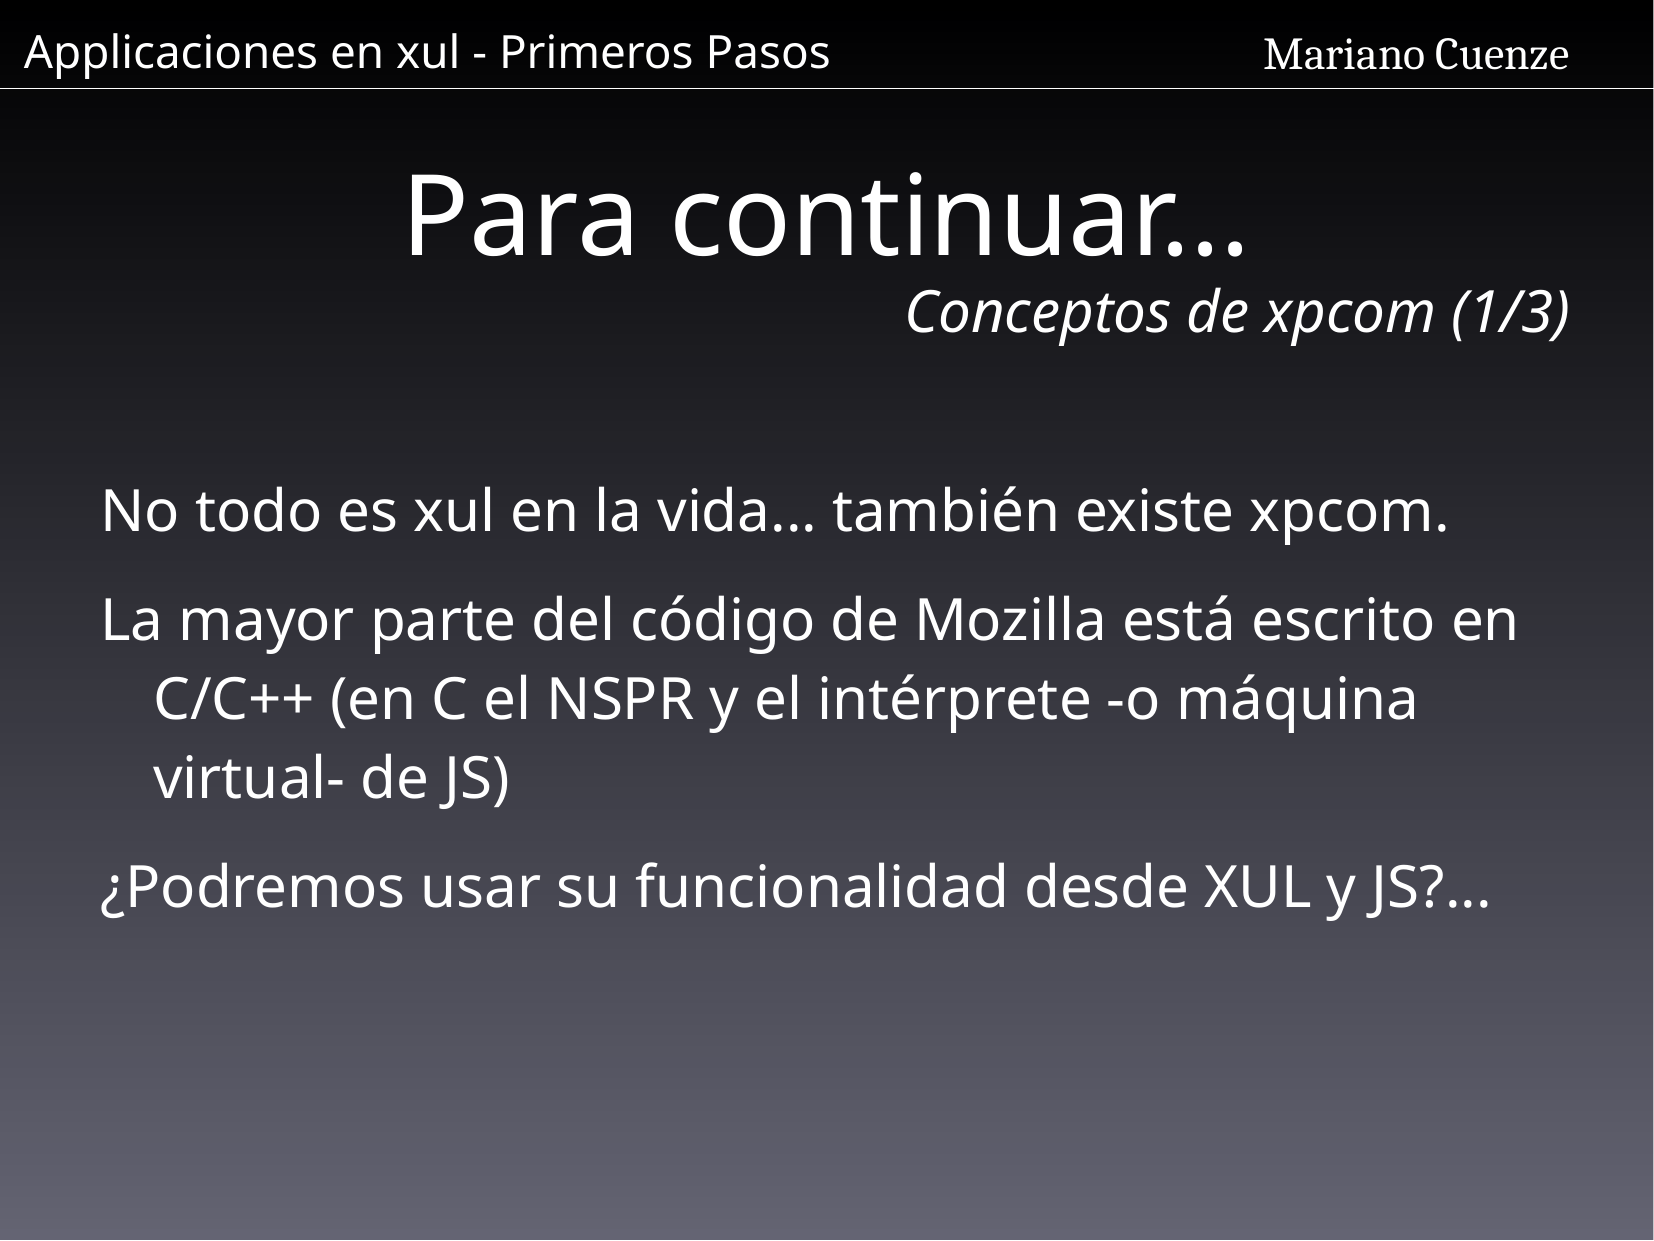

Applicaciones en xul - Primeros Pasos
Mariano Cuenze
# Para continuar...
Conceptos de xpcom (1/3)
No todo es xul en la vida... también existe xpcom.
La mayor parte del código de Mozilla está escrito en C/C++ (en C el NSPR y el intérprete -o máquina virtual- de JS)
¿Podremos usar su funcionalidad desde XUL y JS?...